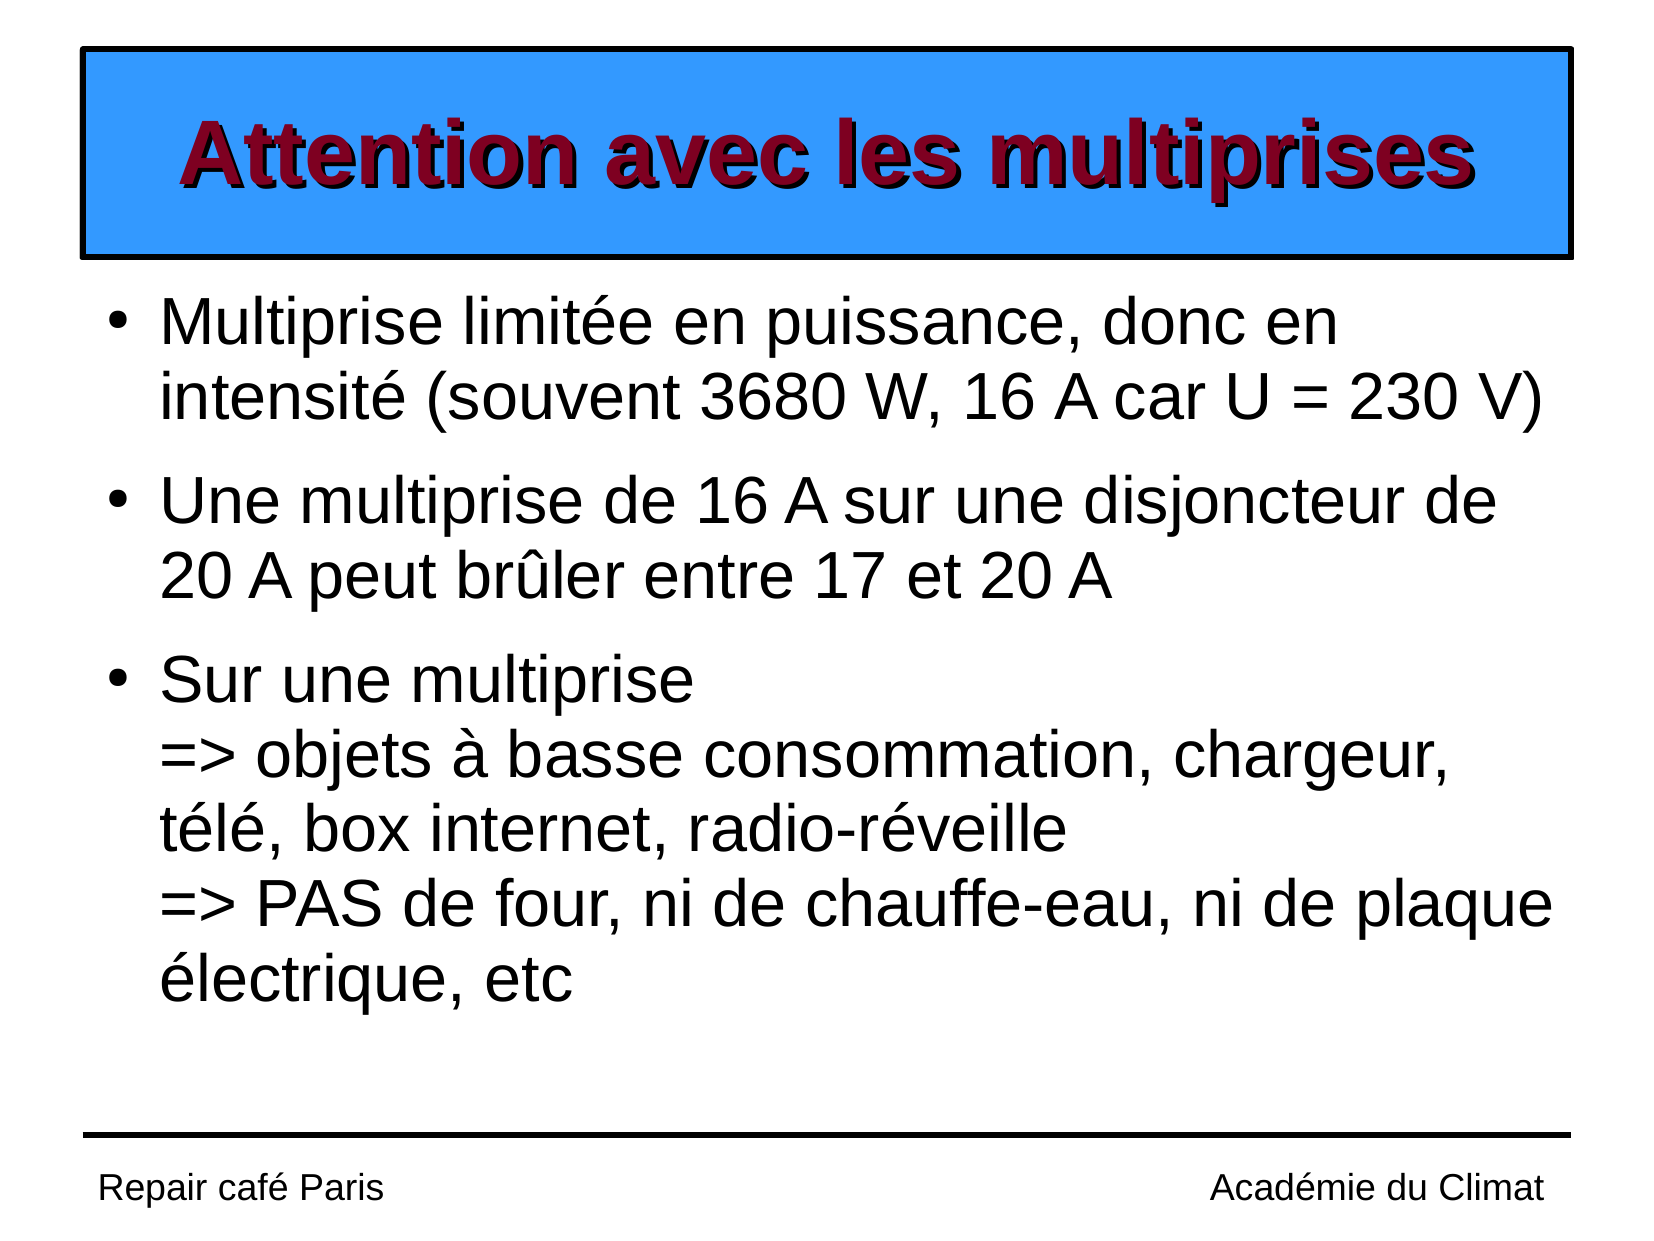

# Attention avec les multiprises
Multiprise limitée en puissance, donc en intensité (souvent 3680 W, 16 A car U = 230 V)
Une multiprise de 16 A sur une disjoncteur de 20 A peut brûler entre 17 et 20 A
Sur une multiprise
=> objets à basse consommation, chargeur, télé, box internet, radio-réveille
=> PAS de four, ni de chauffe-eau, ni de plaque électrique, etc
Repair café Paris	Académie du Climat